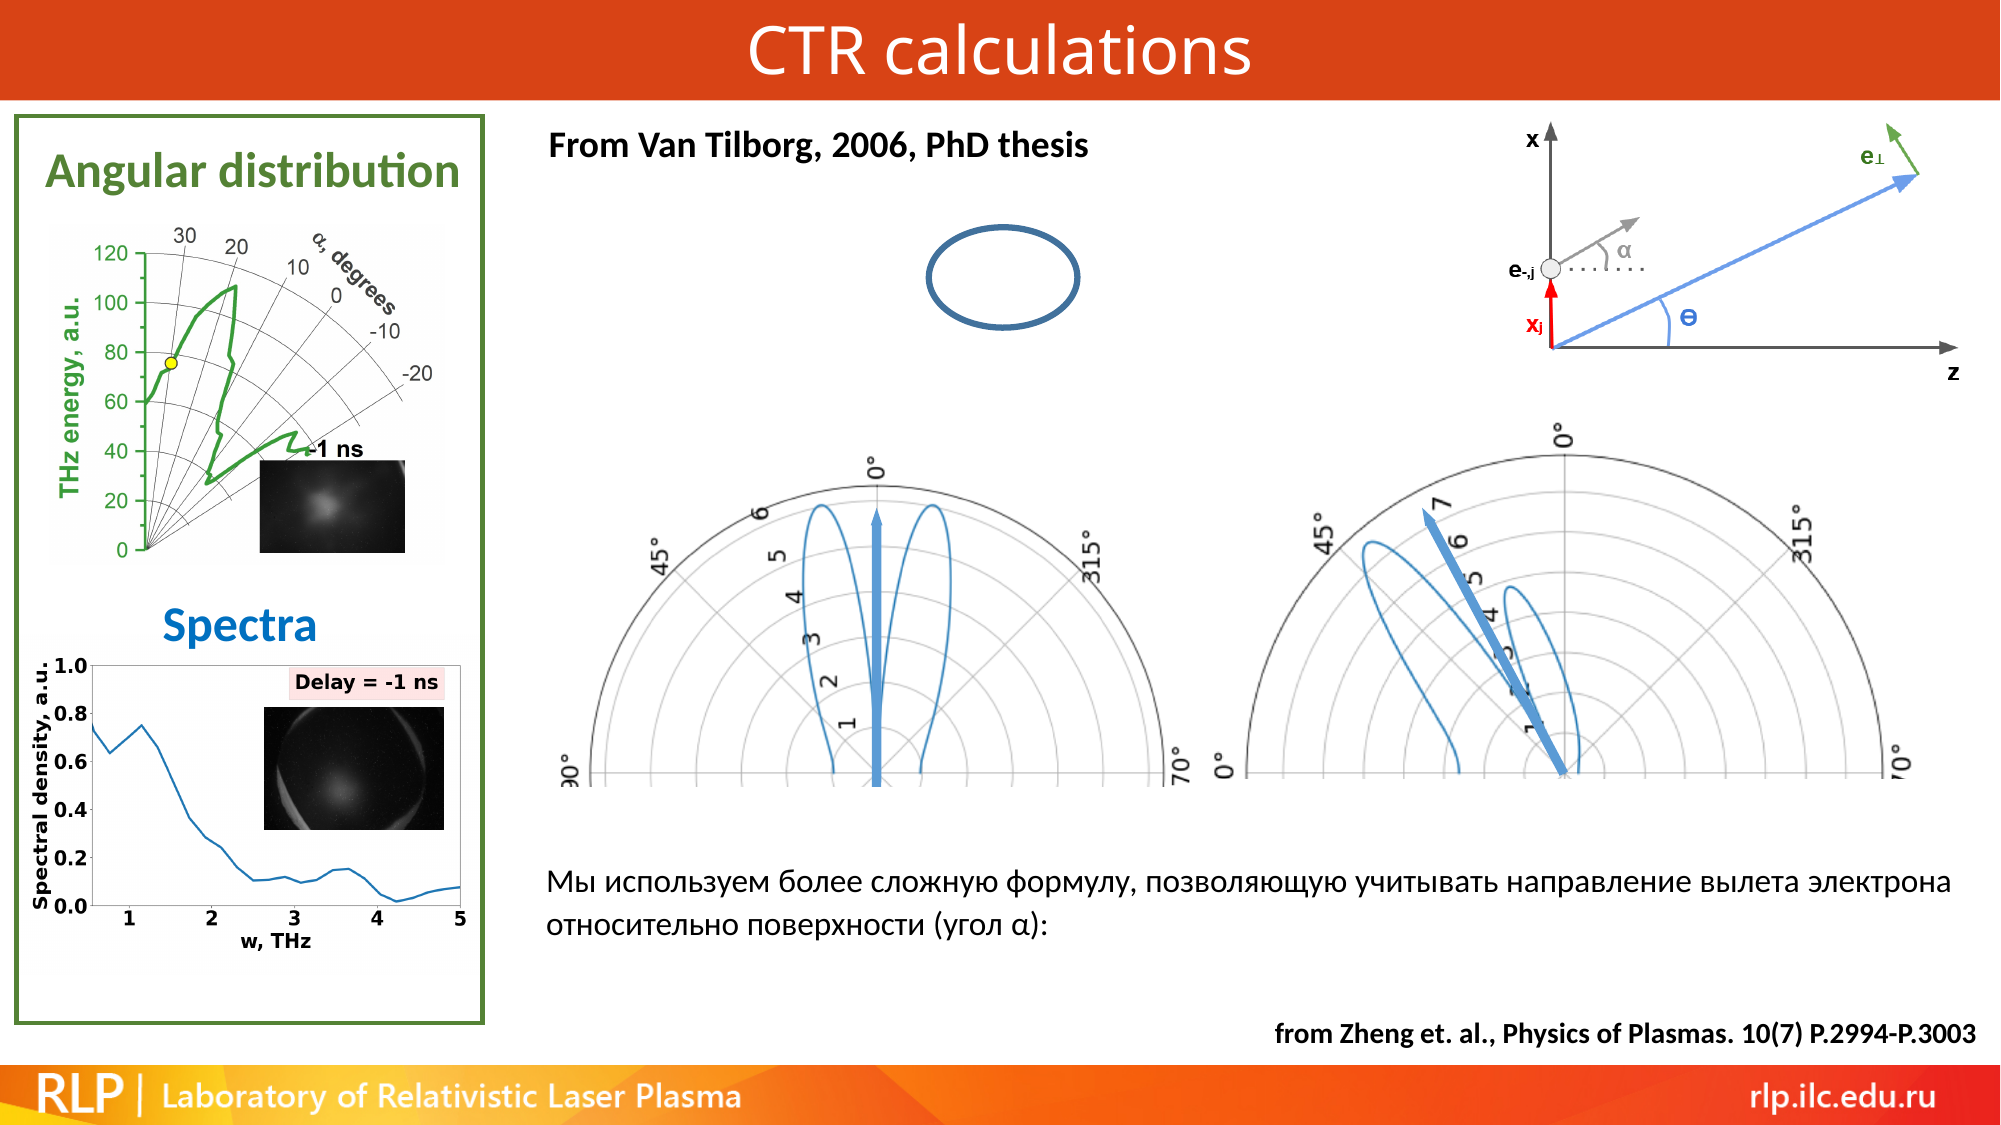

CTR calculations
From Van Tilborg, 2006, PhD thesis
Angular distribution
Spectra
Мы используем более сложную формулу, позволяющую учитывать направление вылета электрона относительно поверхности (угол α):
from Zheng et. al., Physics of Plasmas. 10(7) P.2994-P.3003